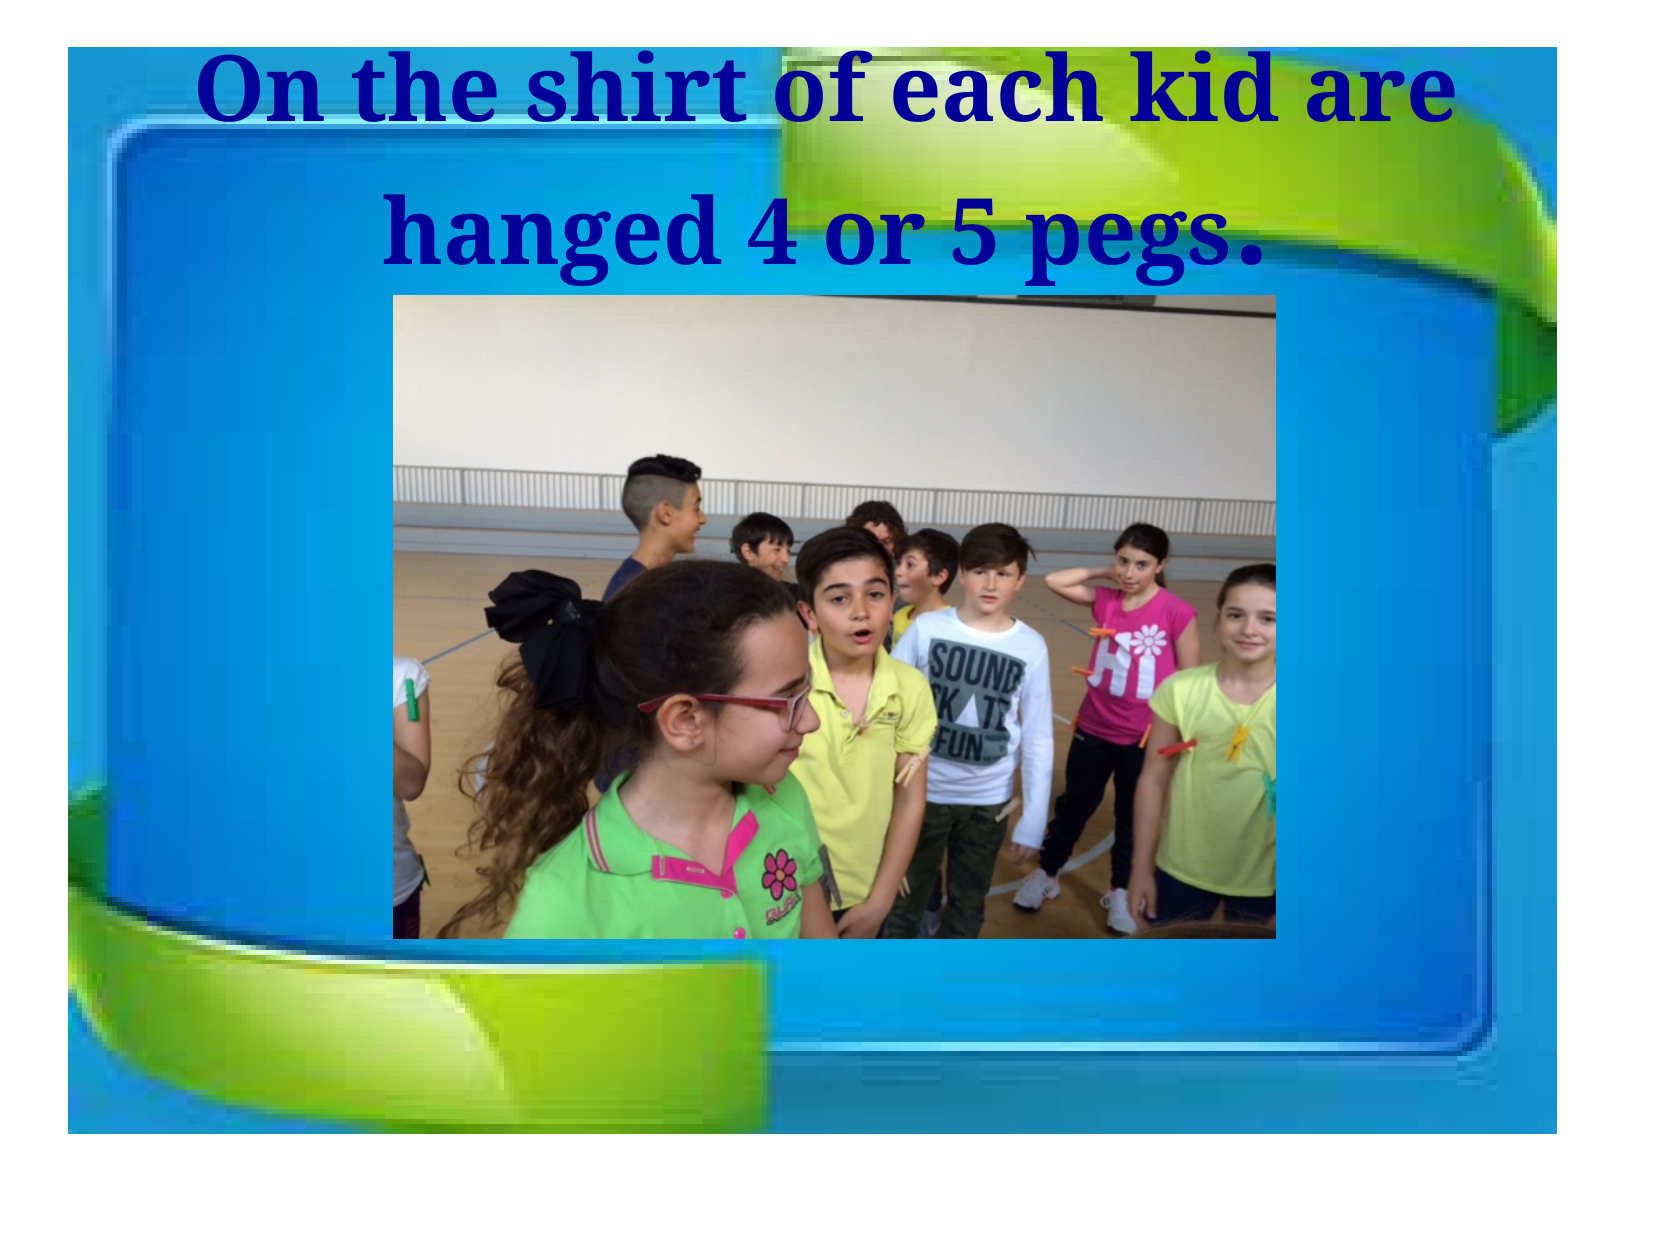

# On the shirt of each kid are hanged 4 or 5 pegs.